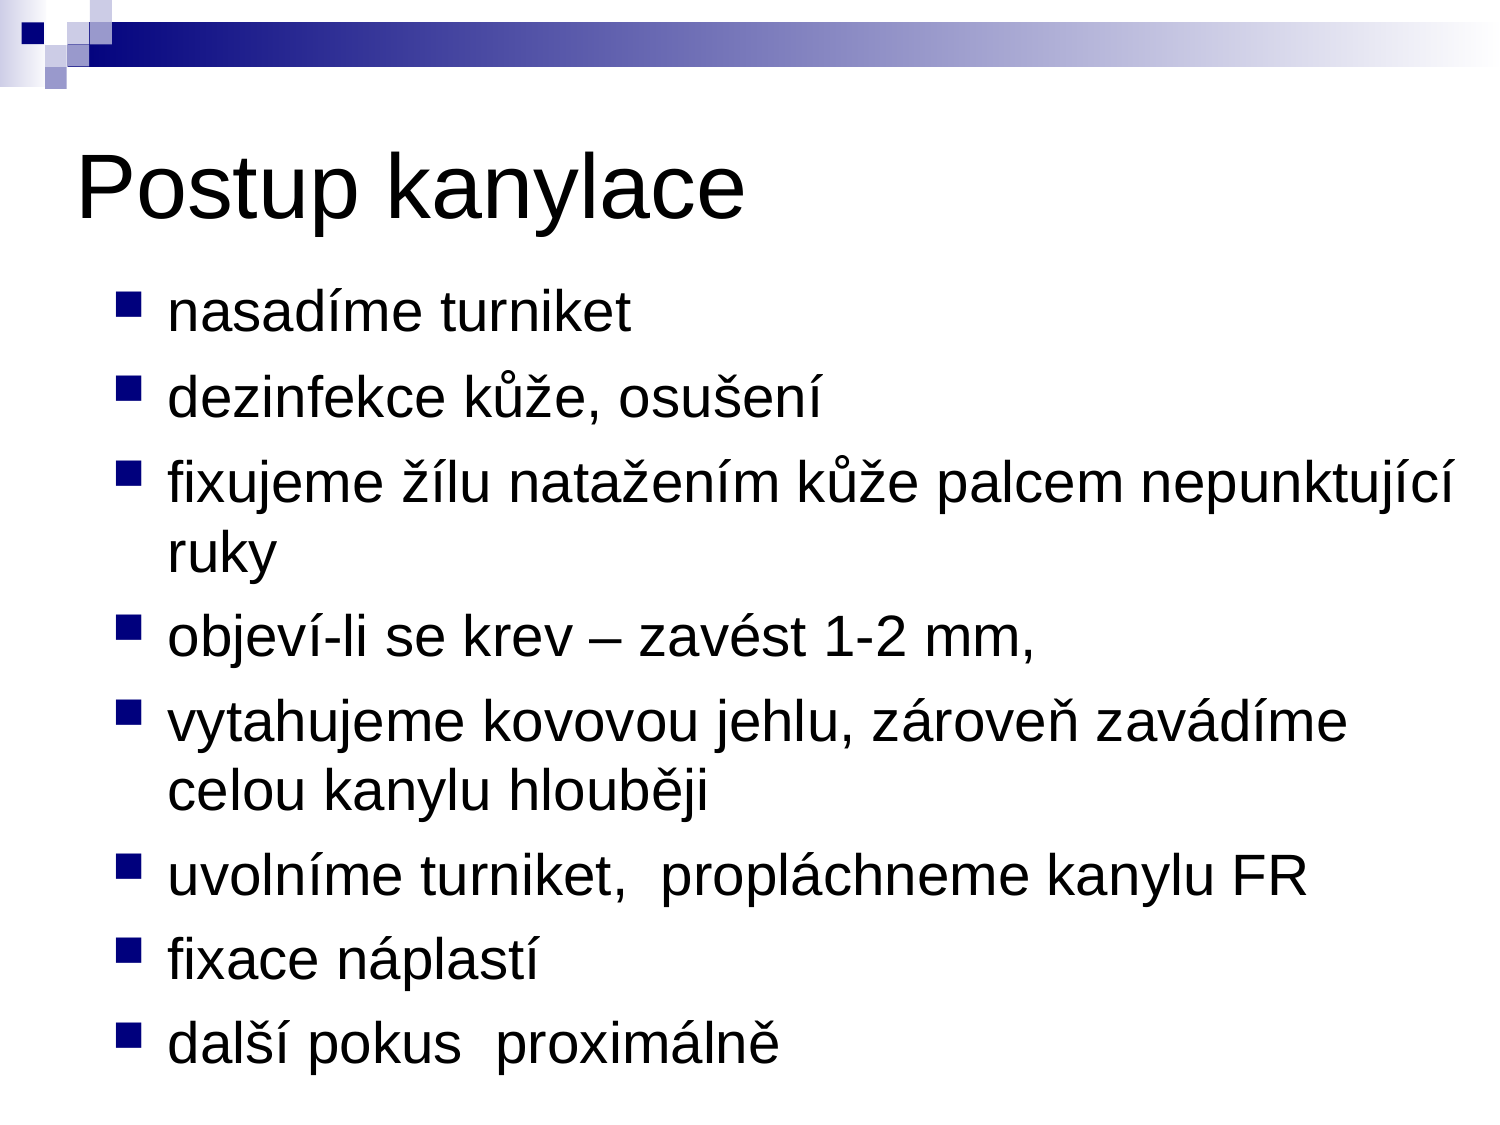

# Postup kanylace
nasadíme turniket
dezinfekce kůže, osušení
fixujeme žílu natažením kůže palcem nepunktující ruky
objeví-li se krev – zavést 1-2 mm,
vytahujeme kovovou jehlu, zároveň zavádíme celou kanylu hlouběji
uvolníme turniket, propláchneme kanylu FR
fixace náplastí
další pokus proximálně